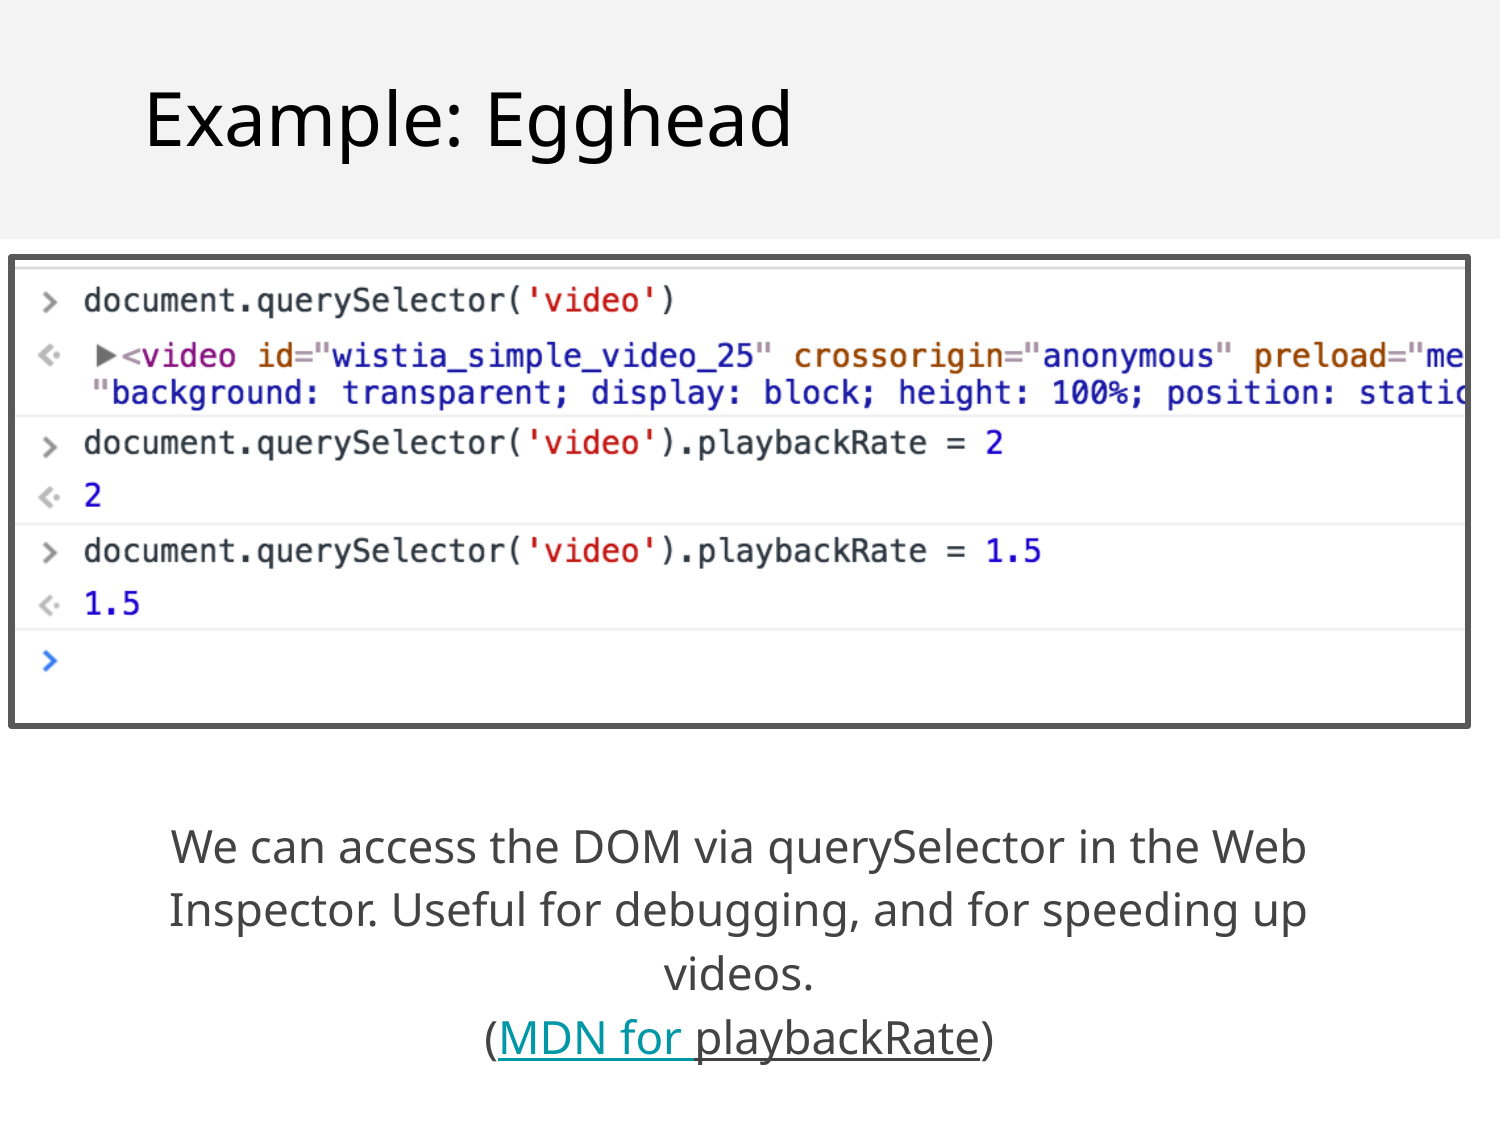

# Example: Egghead
We can access the DOM via querySelector in the Web Inspector. Useful for debugging, and for speeding up videos.
(MDN for playbackRate)